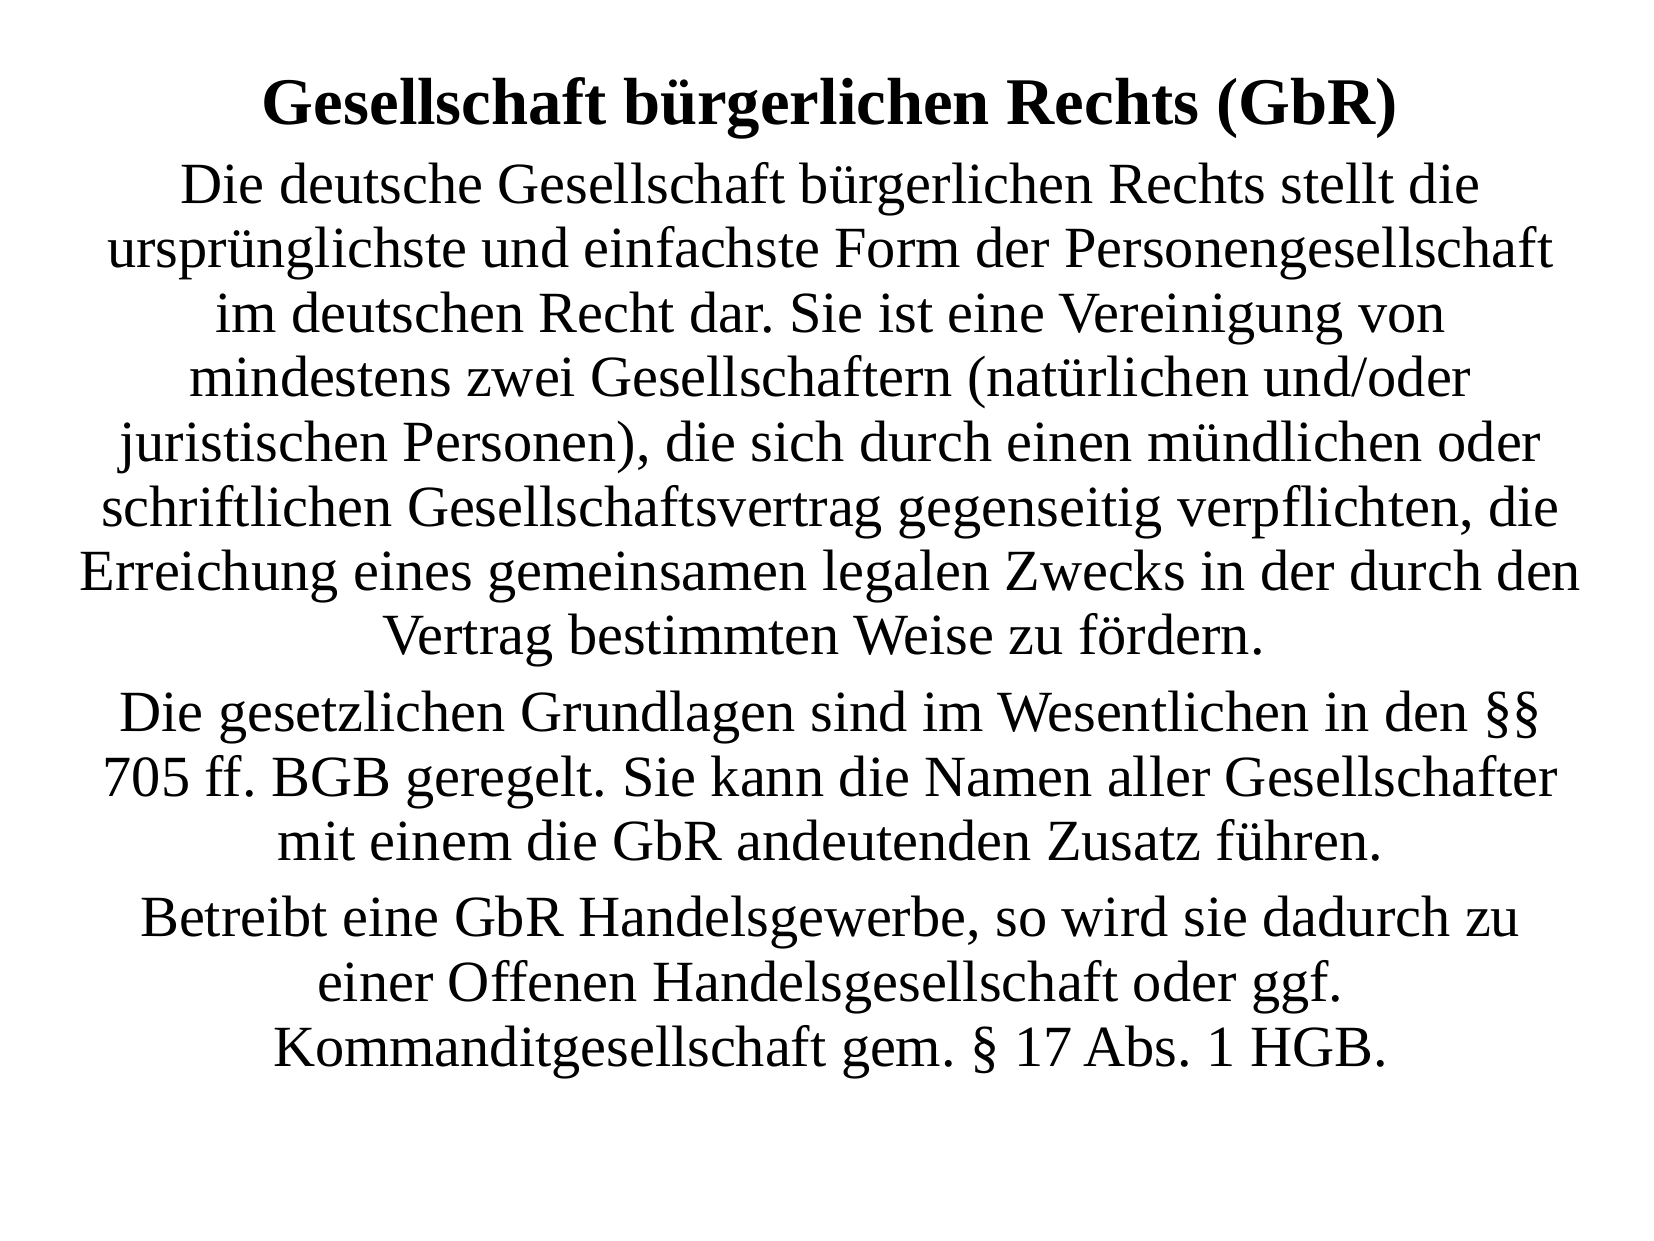

Gesellschaft bürgerlichen Rechts (GbR)
Die deutsche Gesellschaft bürgerlichen Rechts stellt die ursprünglichste und einfachste Form der Personengesellschaft im deutschen Recht dar. Sie ist eine Vereinigung von mindestens zwei Gesellschaftern (natürlichen und/oder juristischen Personen), die sich durch einen mündlichen oder schriftlichen Gesellschaftsvertrag gegenseitig verpflichten, die Erreichung eines gemeinsamen legalen Zwecks in der durch den Vertrag bestimmten Weise zu fördern.
Die gesetzlichen Grundlagen sind im Wesentlichen in den §§ 705 ff. BGB geregelt. Sie kann die Namen aller Gesellschafter mit einem die GbR andeutenden Zusatz führen.
Betreibt eine GbR Handelsgewerbe, so wird sie dadurch zu einer Offenen Handelsgesellschaft oder ggf. Kommanditgesellschaft gem. § 17 Abs. 1 HGB.